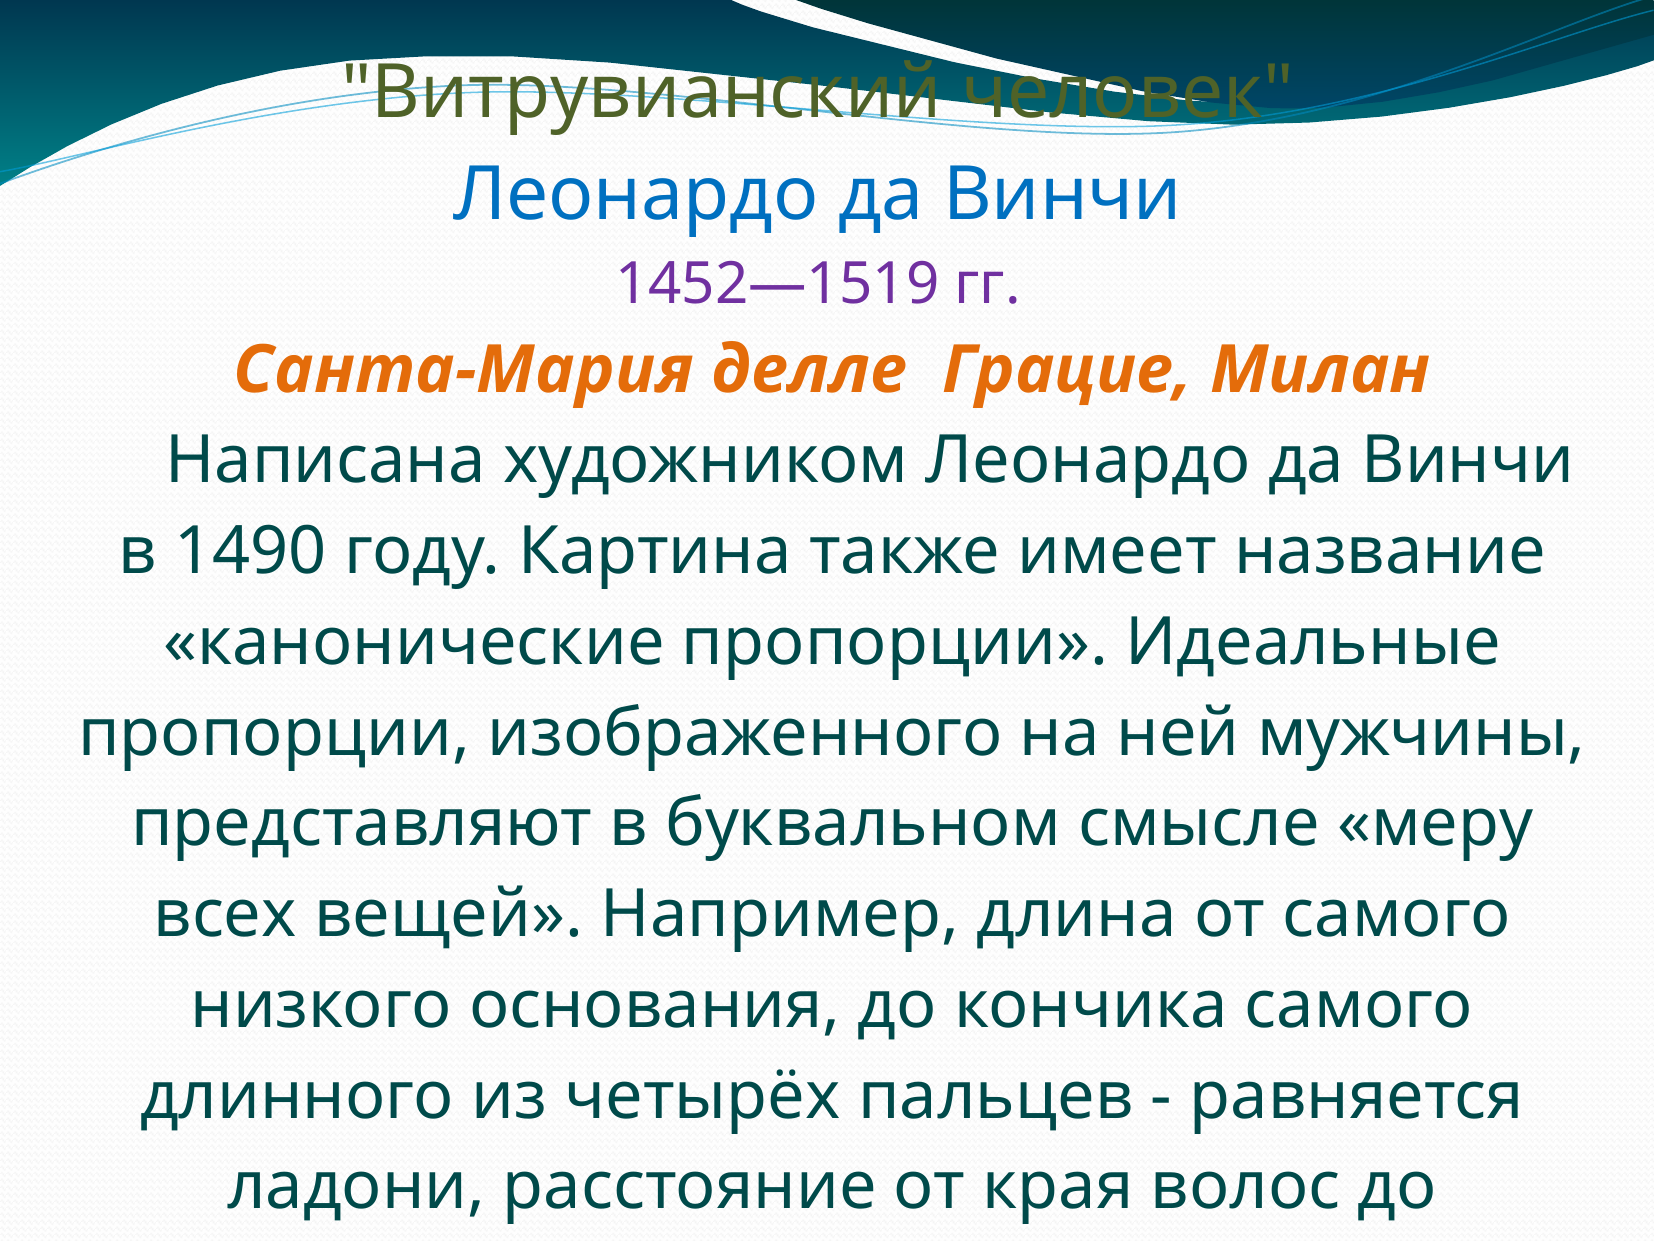

"Витрувианский человек"
Леонардо да Винчи
1452—1519 гг.
Санта-Мария делле Грацие, Милан
	Написана художником Леонардо да Винчи в 1490 году. Картина также имеет название «канонические пропорции». Идеальные пропорции, изображенного на ней мужчины, представляют в буквальном смысле «меру всех вещей». Например, длина от самого низкого основания, до кончика самого длинного из четырёх пальцев - равняется ладони, расстояние от края волос до подбородка составляет одну десятую высоты его тела, а длина руки составляет две пятых от высоты тела. Эта картина, можно сказать, целая научная работа.